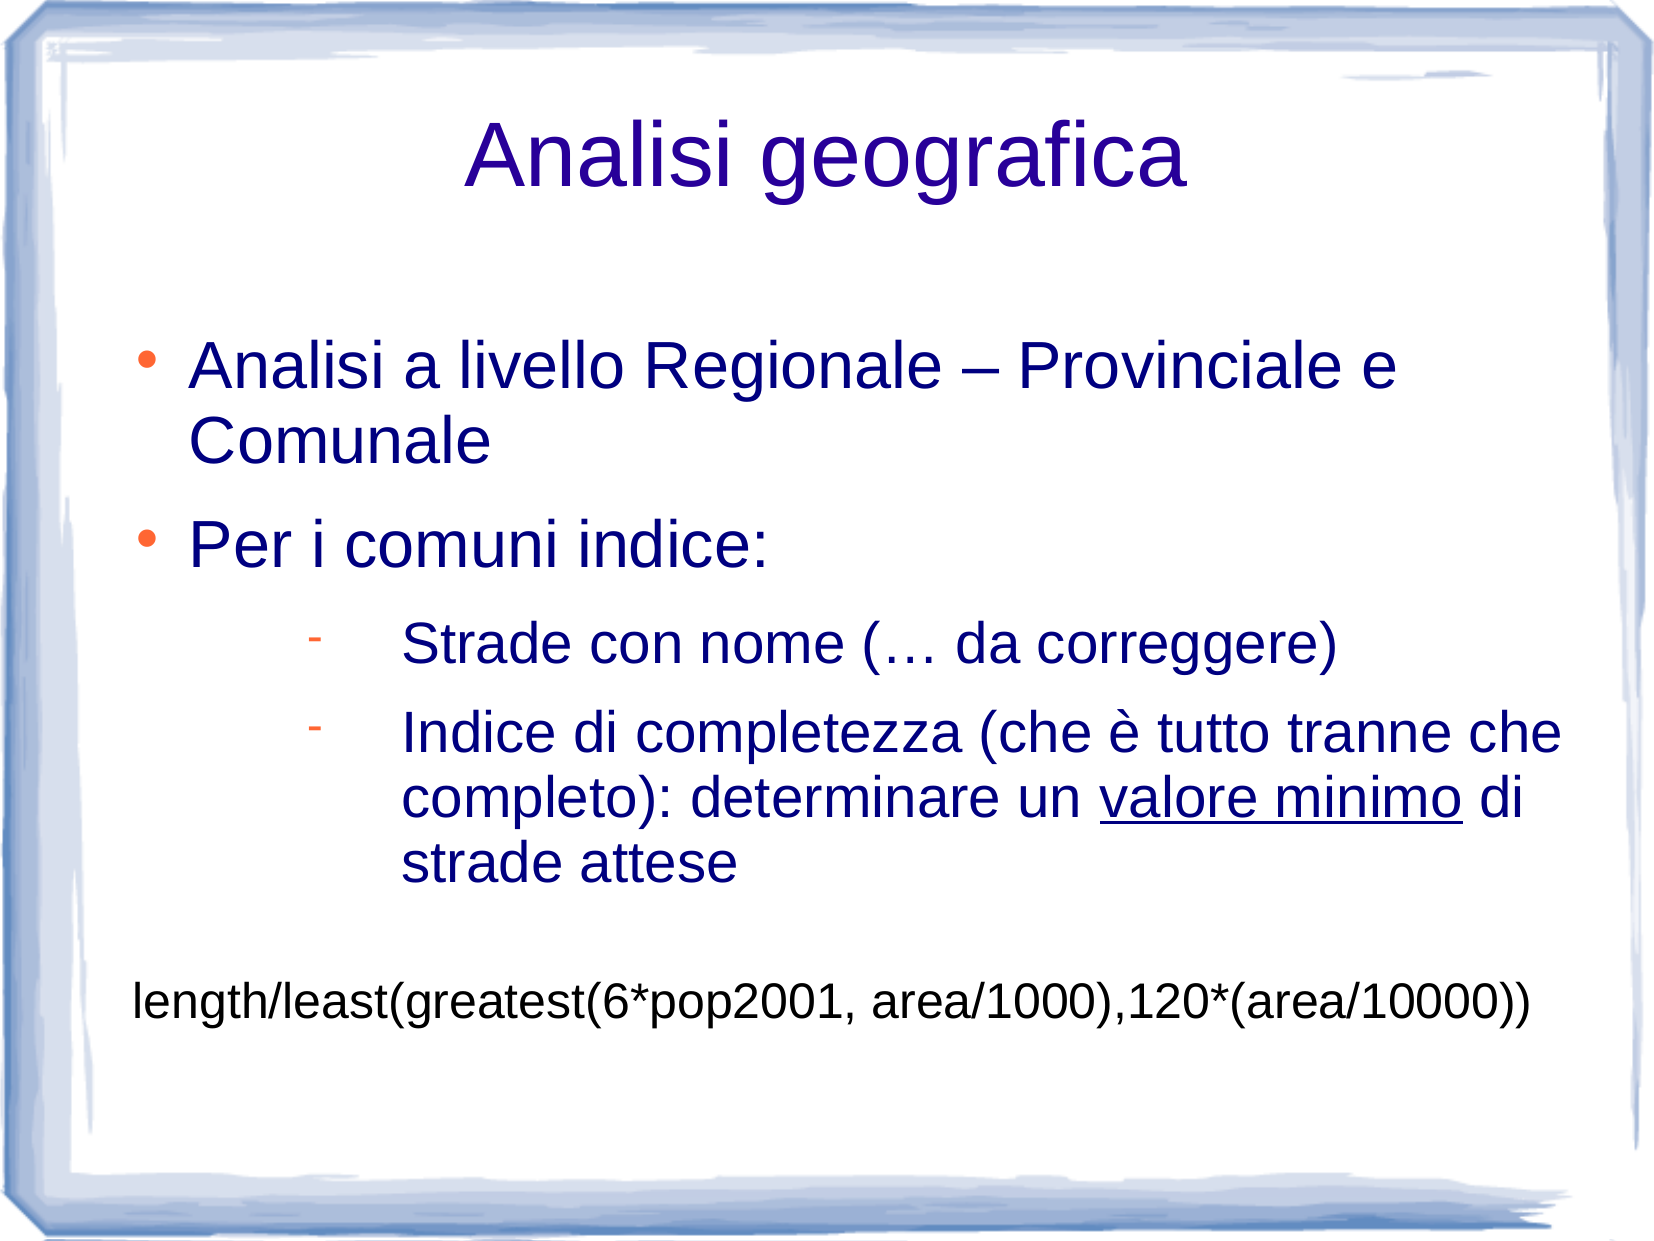

# Analisi geografica
Analisi a livello Regionale – Provinciale e Comunale
Per i comuni indice:
Strade con nome (… da correggere)
Indice di completezza (che è tutto tranne che completo): determinare un valore minimo di strade attese
length/least(greatest(6*pop2001, area/1000),120*(area/10000))